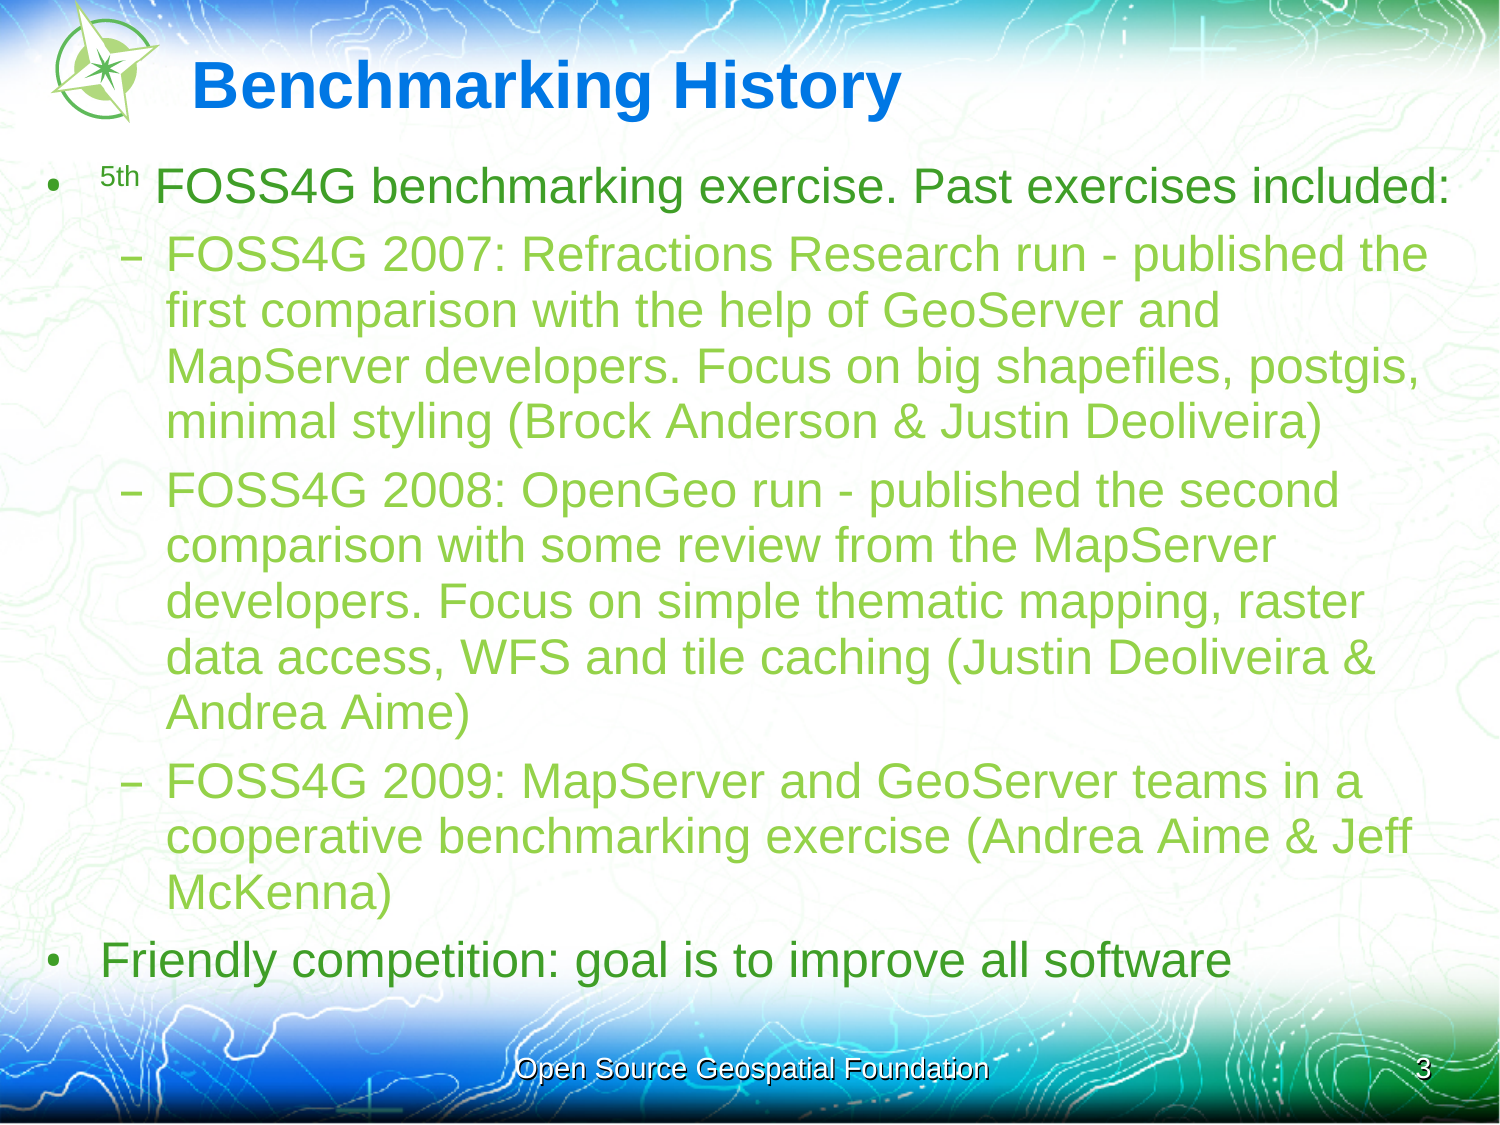

# Benchmarking History
5th FOSS4G benchmarking exercise. Past exercises included:
FOSS4G 2007: Refractions Research run - published the first comparison with the help of GeoServer and MapServer developers. Focus on big shapefiles, postgis, minimal styling (Brock Anderson & Justin Deoliveira)
FOSS4G 2008: OpenGeo run - published the second comparison with some review from the MapServer developers. Focus on simple thematic mapping, raster data access, WFS and tile caching (Justin Deoliveira & Andrea Aime)
FOSS4G 2009: MapServer and GeoServer teams in a cooperative benchmarking exercise (Andrea Aime & Jeff McKenna)
Friendly competition: goal is to improve all software
Open Source Geospatial Foundation